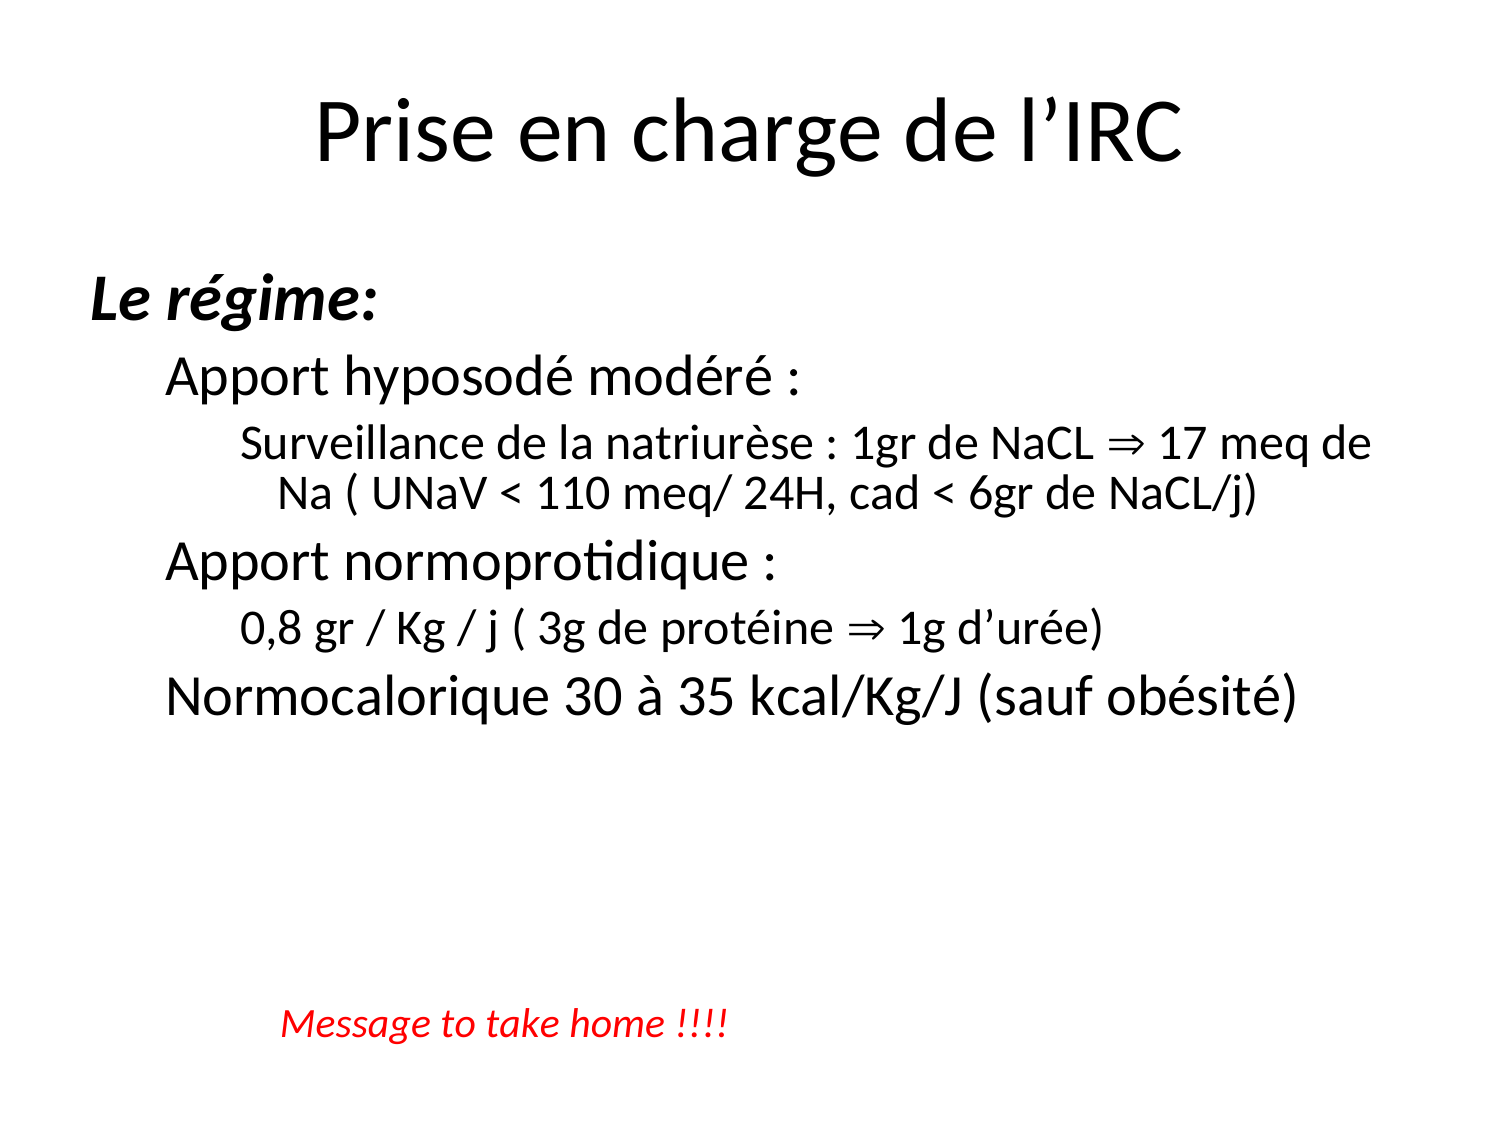

# Prise en charge de l’IRC
Le régime:
Apport hyposodé modéré :
Surveillance de la natriurèse : 1gr de NaCL  17 meq de Na ( UNaV < 110 meq/ 24H, cad < 6gr de NaCL/j)
Apport normoprotidique :
0,8 gr / Kg / j ( 3g de protéine  1g d’urée)
Normocalorique 30 à 35 kcal/Kg/J (sauf obésité)
Message to take home !!!!